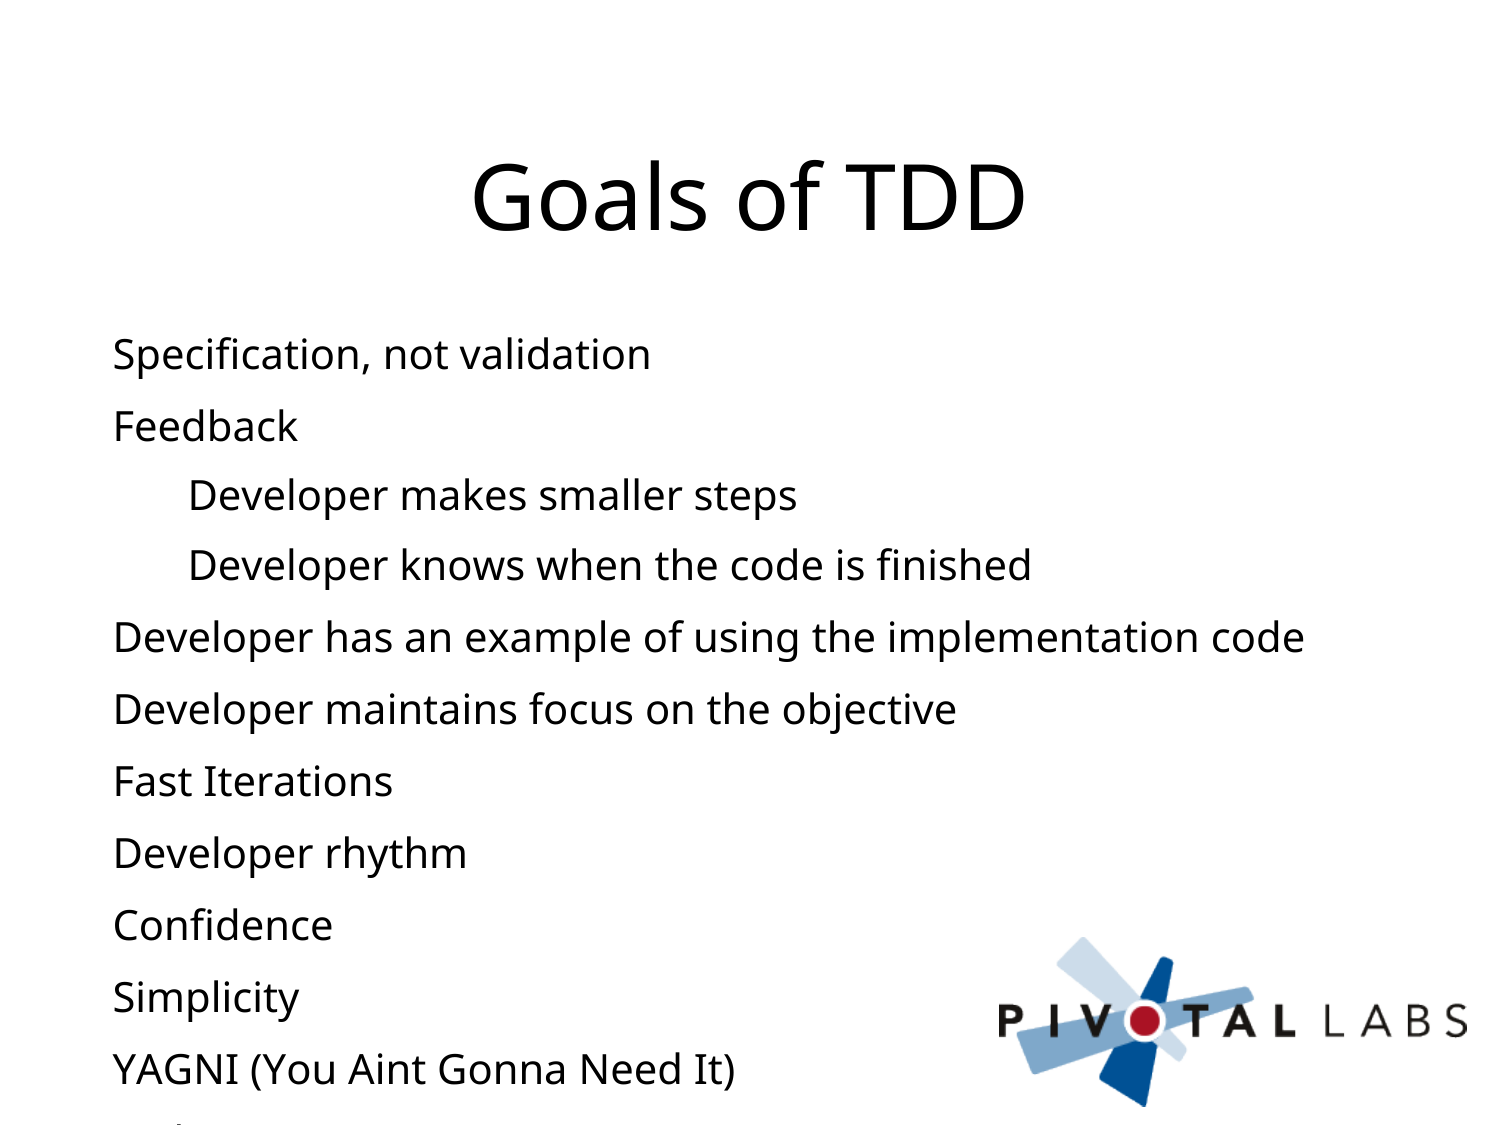

# Goals of TDD
Specification, not validation
Feedback
Developer makes smaller steps
Developer knows when the code is finished
Developer has an example of using the implementation code
Developer maintains focus on the objective
Fast Iterations
Developer rhythm
Confidence
Simplicity
YAGNI (You Aint Gonna Need It)
Make a regression test